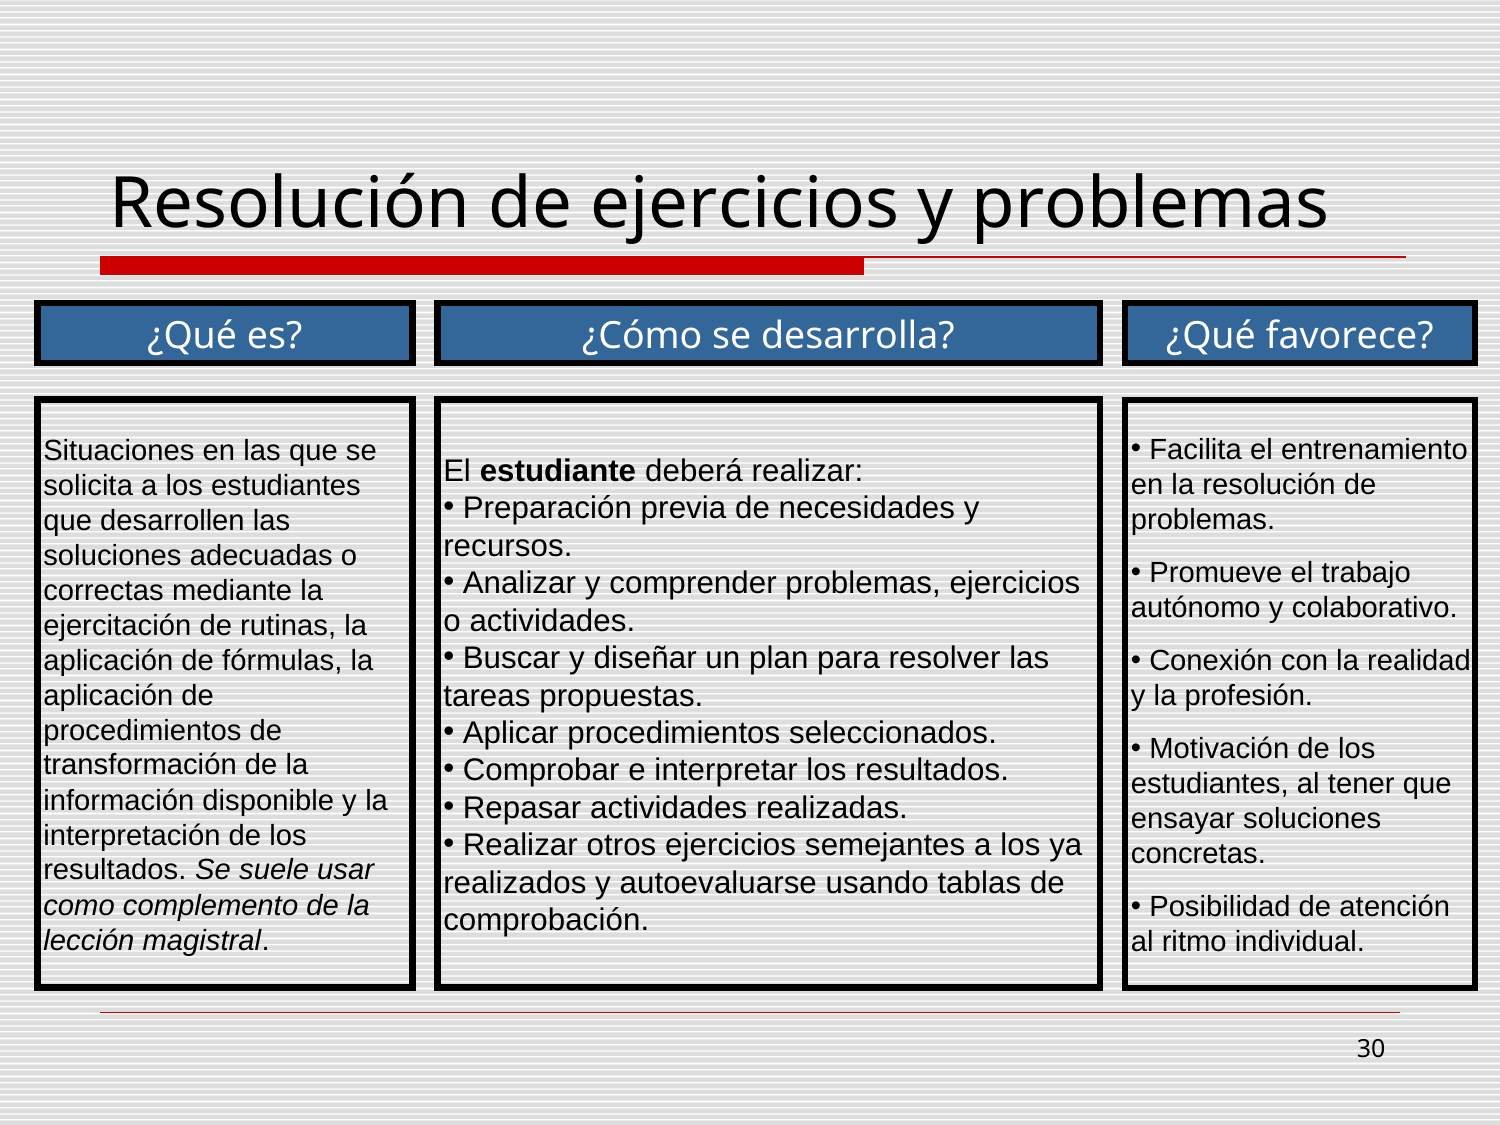

# Resolución de ejercicios y problemas
¿Qué es?
¿Cómo se desarrolla?
¿Qué favorece?
Situaciones en las que se solicita a los estudiantes que desarrollen las soluciones adecuadas o correctas mediante la ejercitación de rutinas, la aplicación de fórmulas, la aplicación de procedimientos de transformación de la información disponible y la interpretación de los resultados. Se suele usar como complemento de la lección magistral.
El estudiante deberá realizar:
 Preparación previa de necesidades y recursos.
 Analizar y comprender problemas, ejercicios o actividades.
 Buscar y diseñar un plan para resolver las tareas propuestas.
 Aplicar procedimientos seleccionados.
 Comprobar e interpretar los resultados.
 Repasar actividades realizadas.
 Realizar otros ejercicios semejantes a los ya realizados y autoevaluarse usando tablas de comprobación.
 Facilita el entrenamiento en la resolución de problemas.
 Promueve el trabajo autónomo y colaborativo.
 Conexión con la realidad y la profesión.
 Motivación de los estudiantes, al tener que ensayar soluciones concretas.
 Posibilidad de atención al ritmo individual.